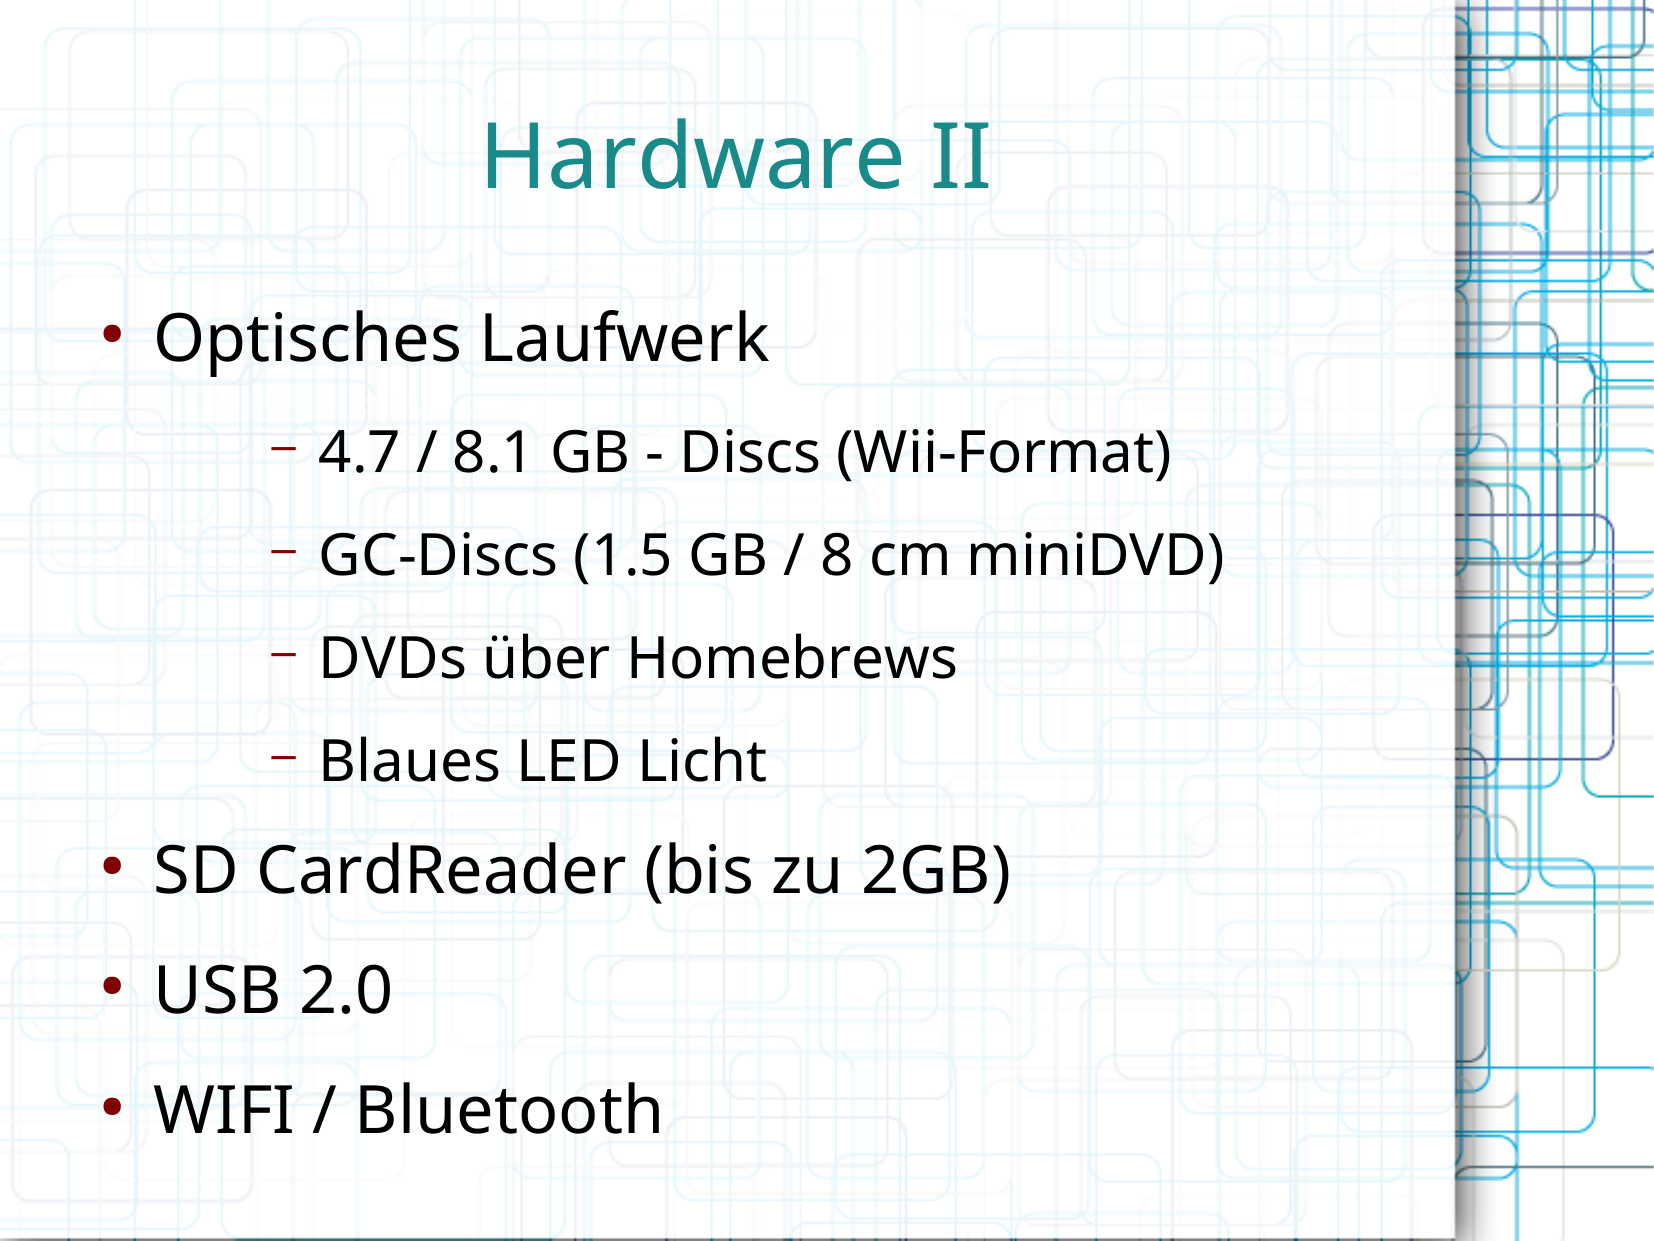

# Hardware II
Optisches Laufwerk
4.7 / 8.1 GB - Discs (Wii-Format)
GC-Discs (1.5 GB / 8 cm miniDVD)
DVDs über Homebrews
Blaues LED Licht
SD CardReader (bis zu 2GB)
USB 2.0
WIFI / Bluetooth